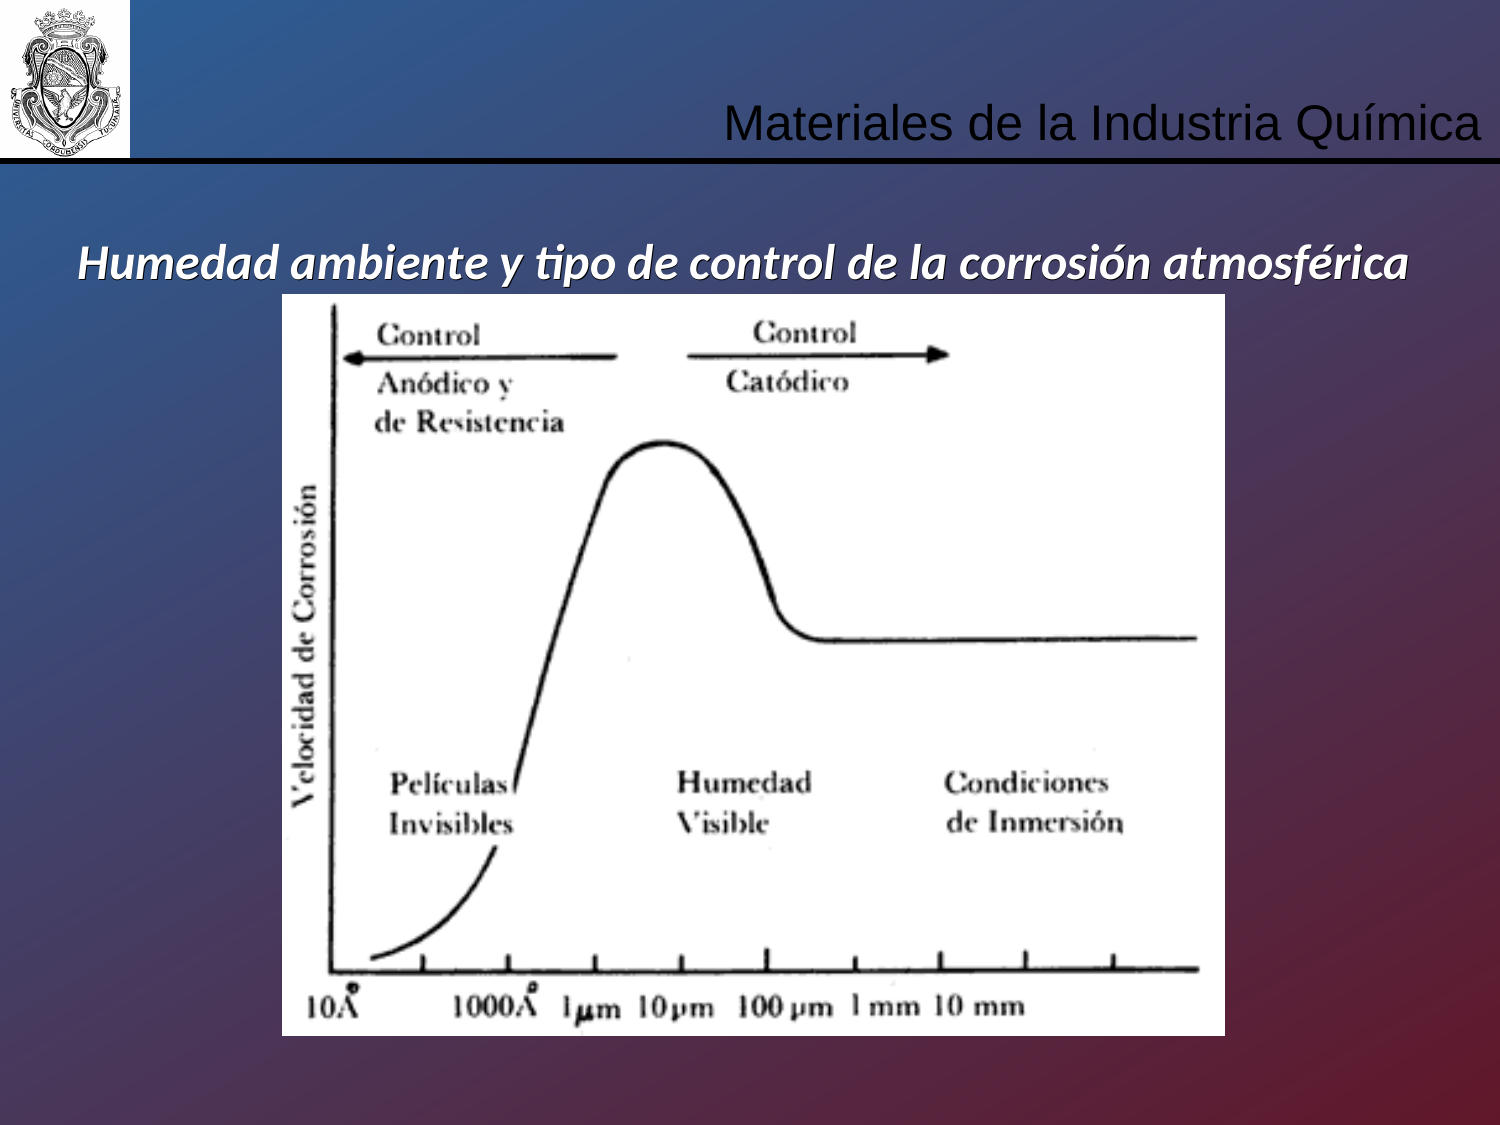

Materiales de la Industria Química
Humedad ambiente y tipo de control de la corrosión atmosférica